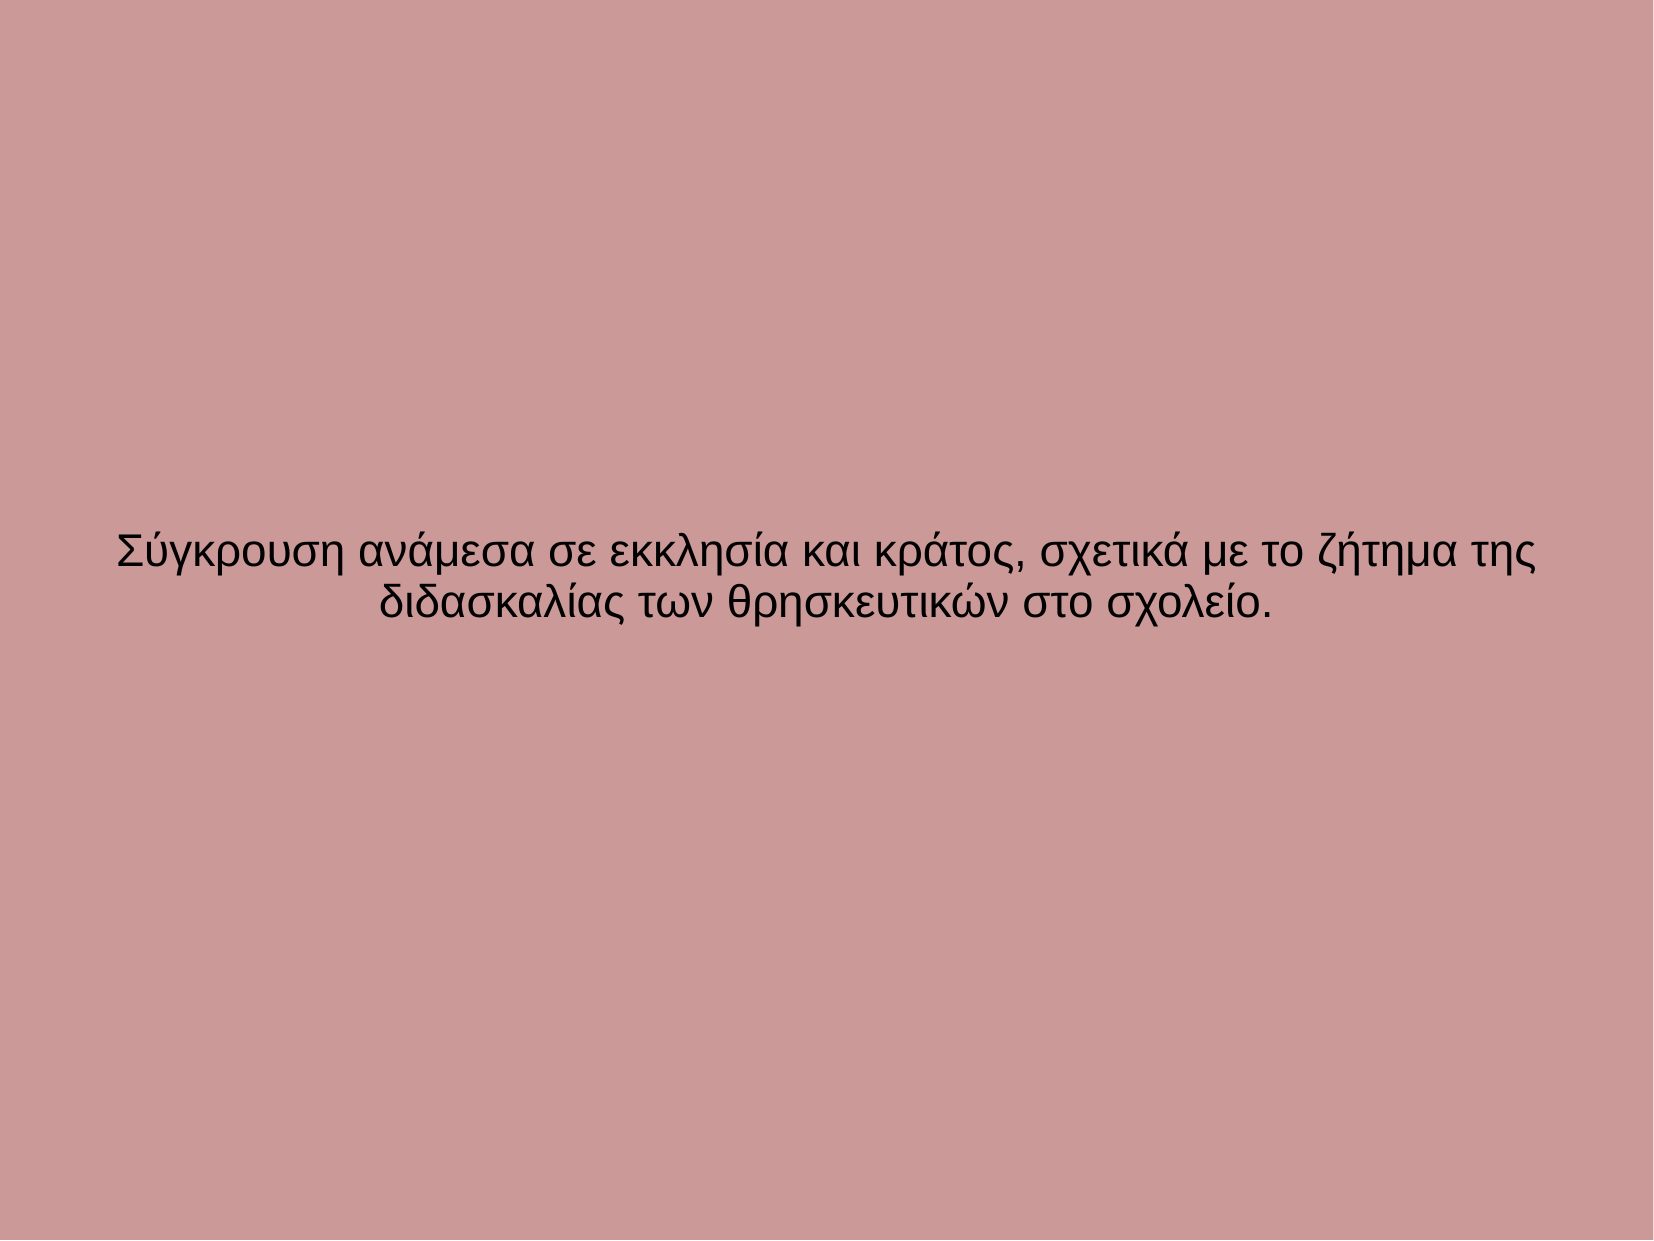

# Σύγκρουση ανάμεσα σε εκκλησία και κράτος, σχετικά με το ζήτημα της διδασκαλίας των θρησκευτικών στο σχολείο.